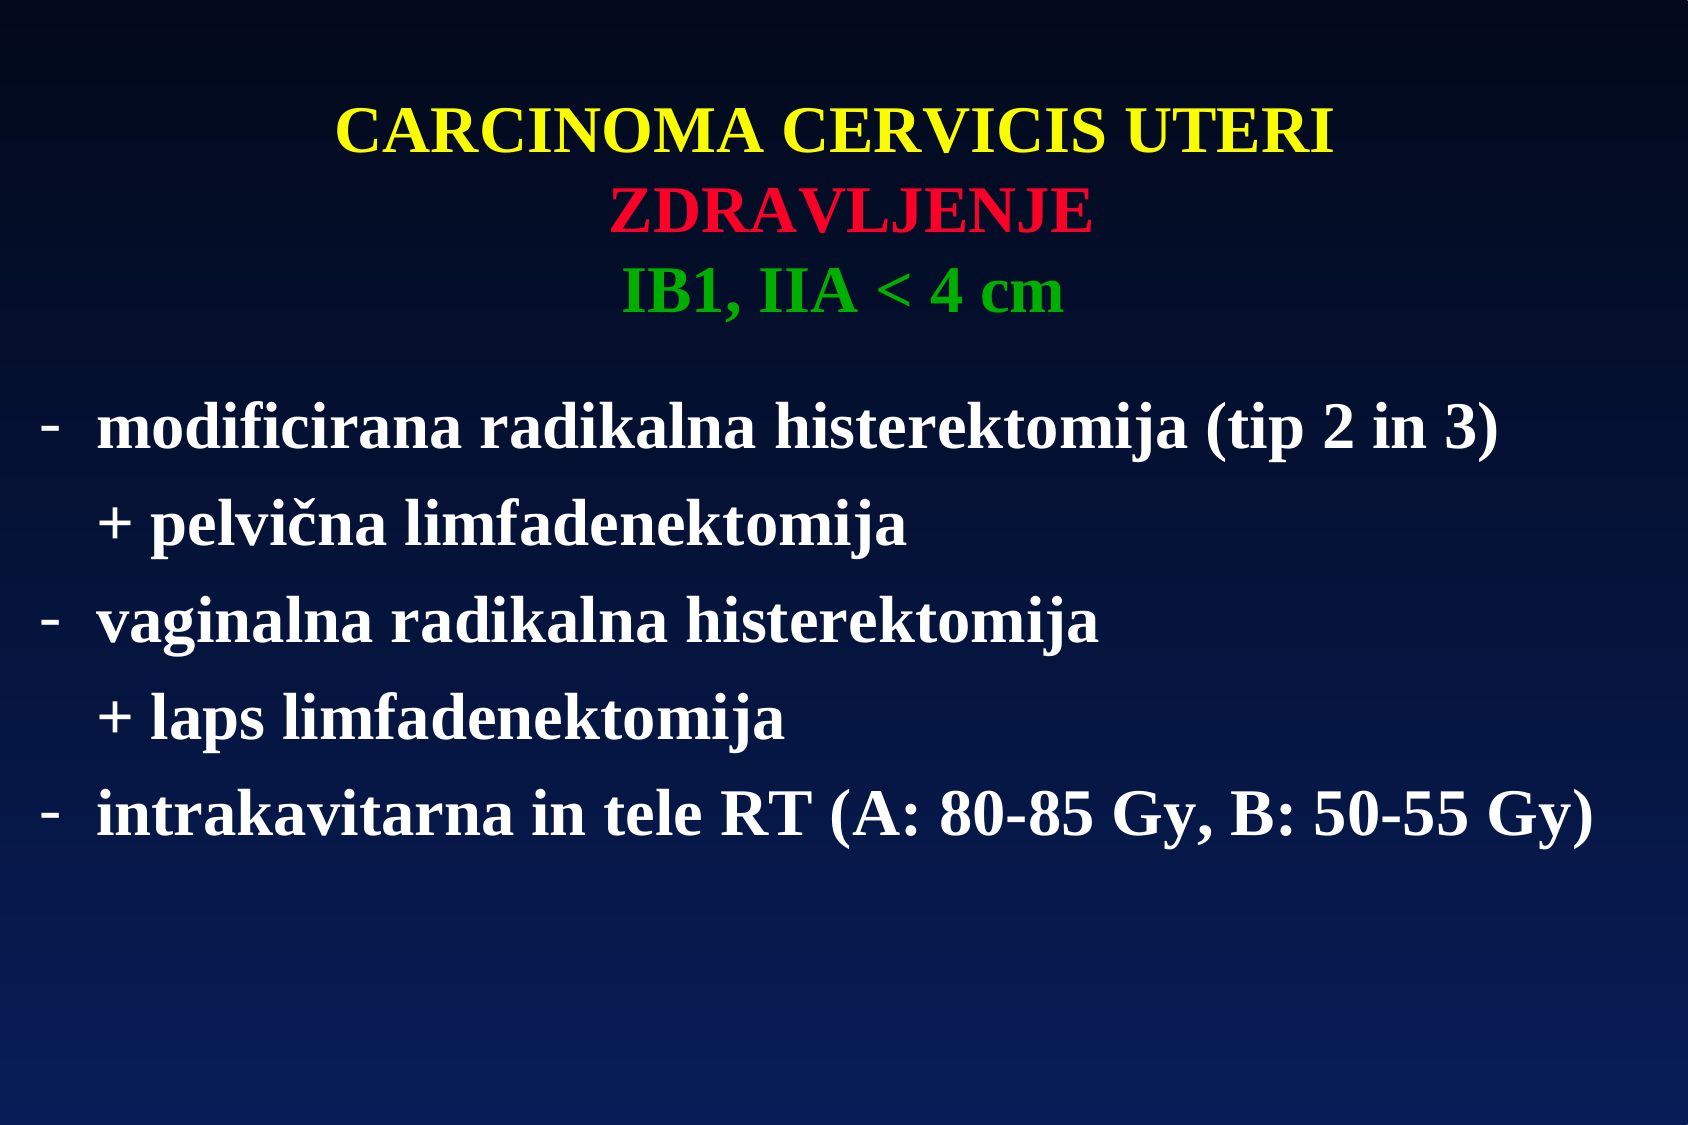

# CARCINOMA CERVICIS UTERI ZDRAVLJENJE IB1, IIA < 4 cm
modificirana radikalna histerektomija (tip 2 in 3)
	+ pelvična limfadenektomija
vaginalna radikalna histerektomija
	+ laps limfadenektomija
intrakavitarna in tele RT (A: 80-85 Gy, B: 50-55 Gy)